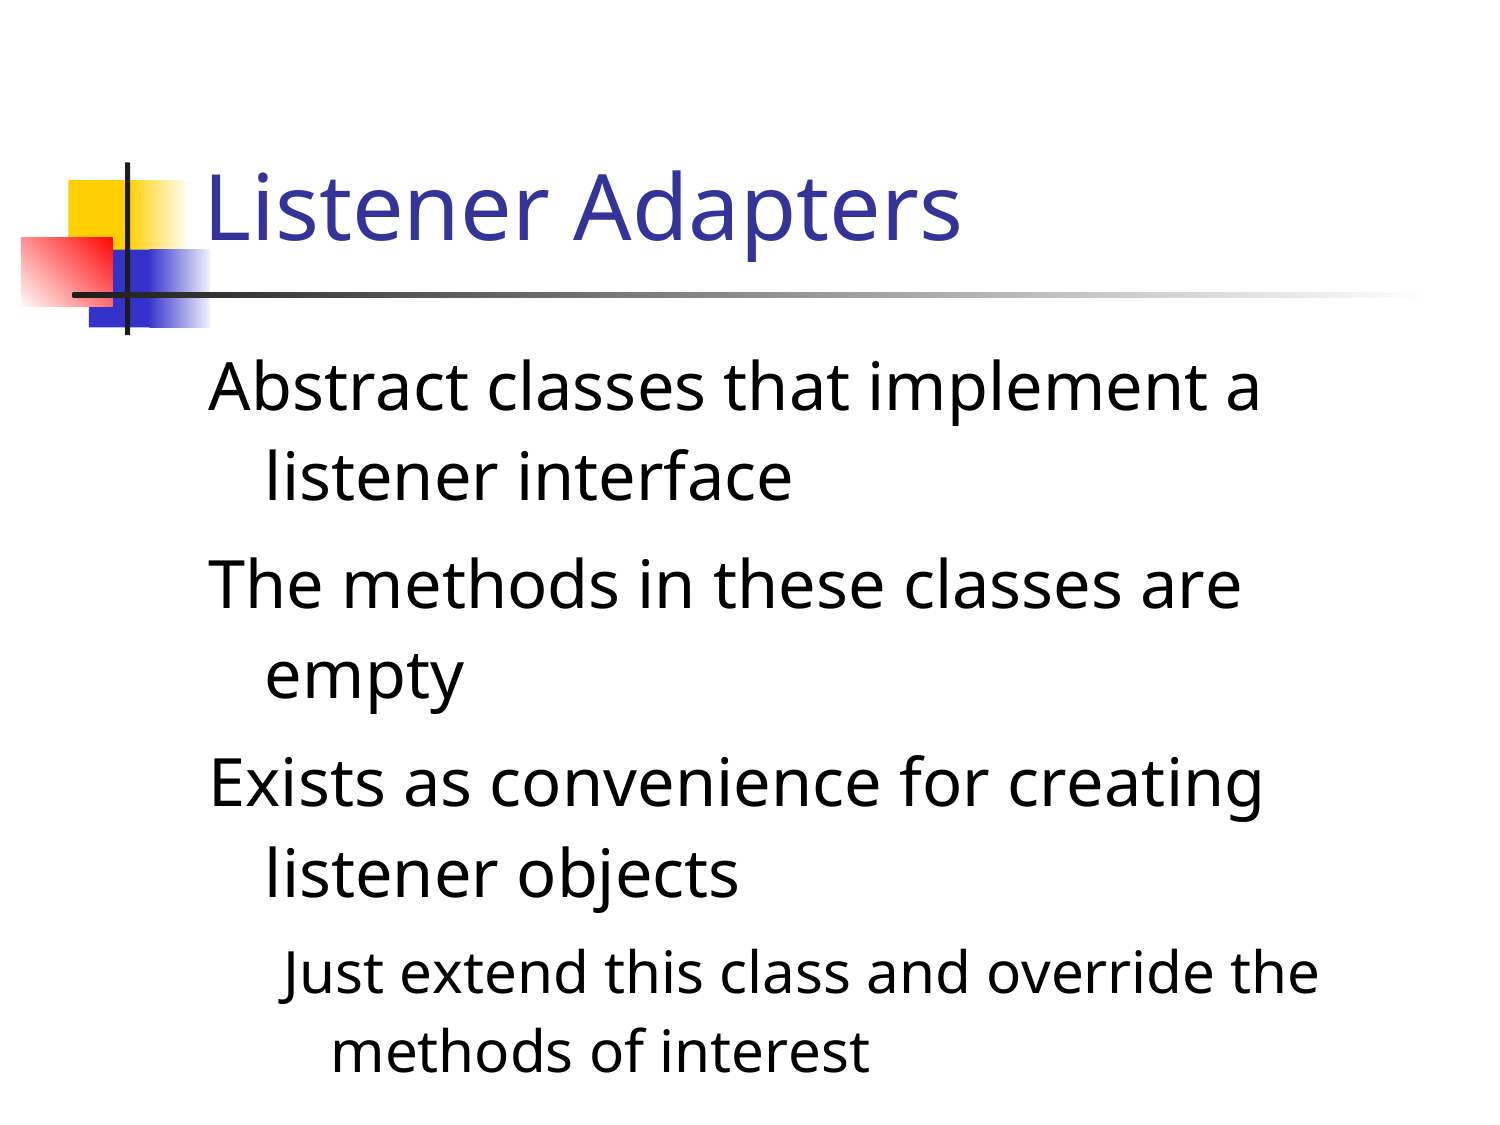

# Listener Adapters
Abstract classes that implement a listener interface
The methods in these classes are empty
Exists as convenience for creating listener objects
Just extend this class and override the methods of interest